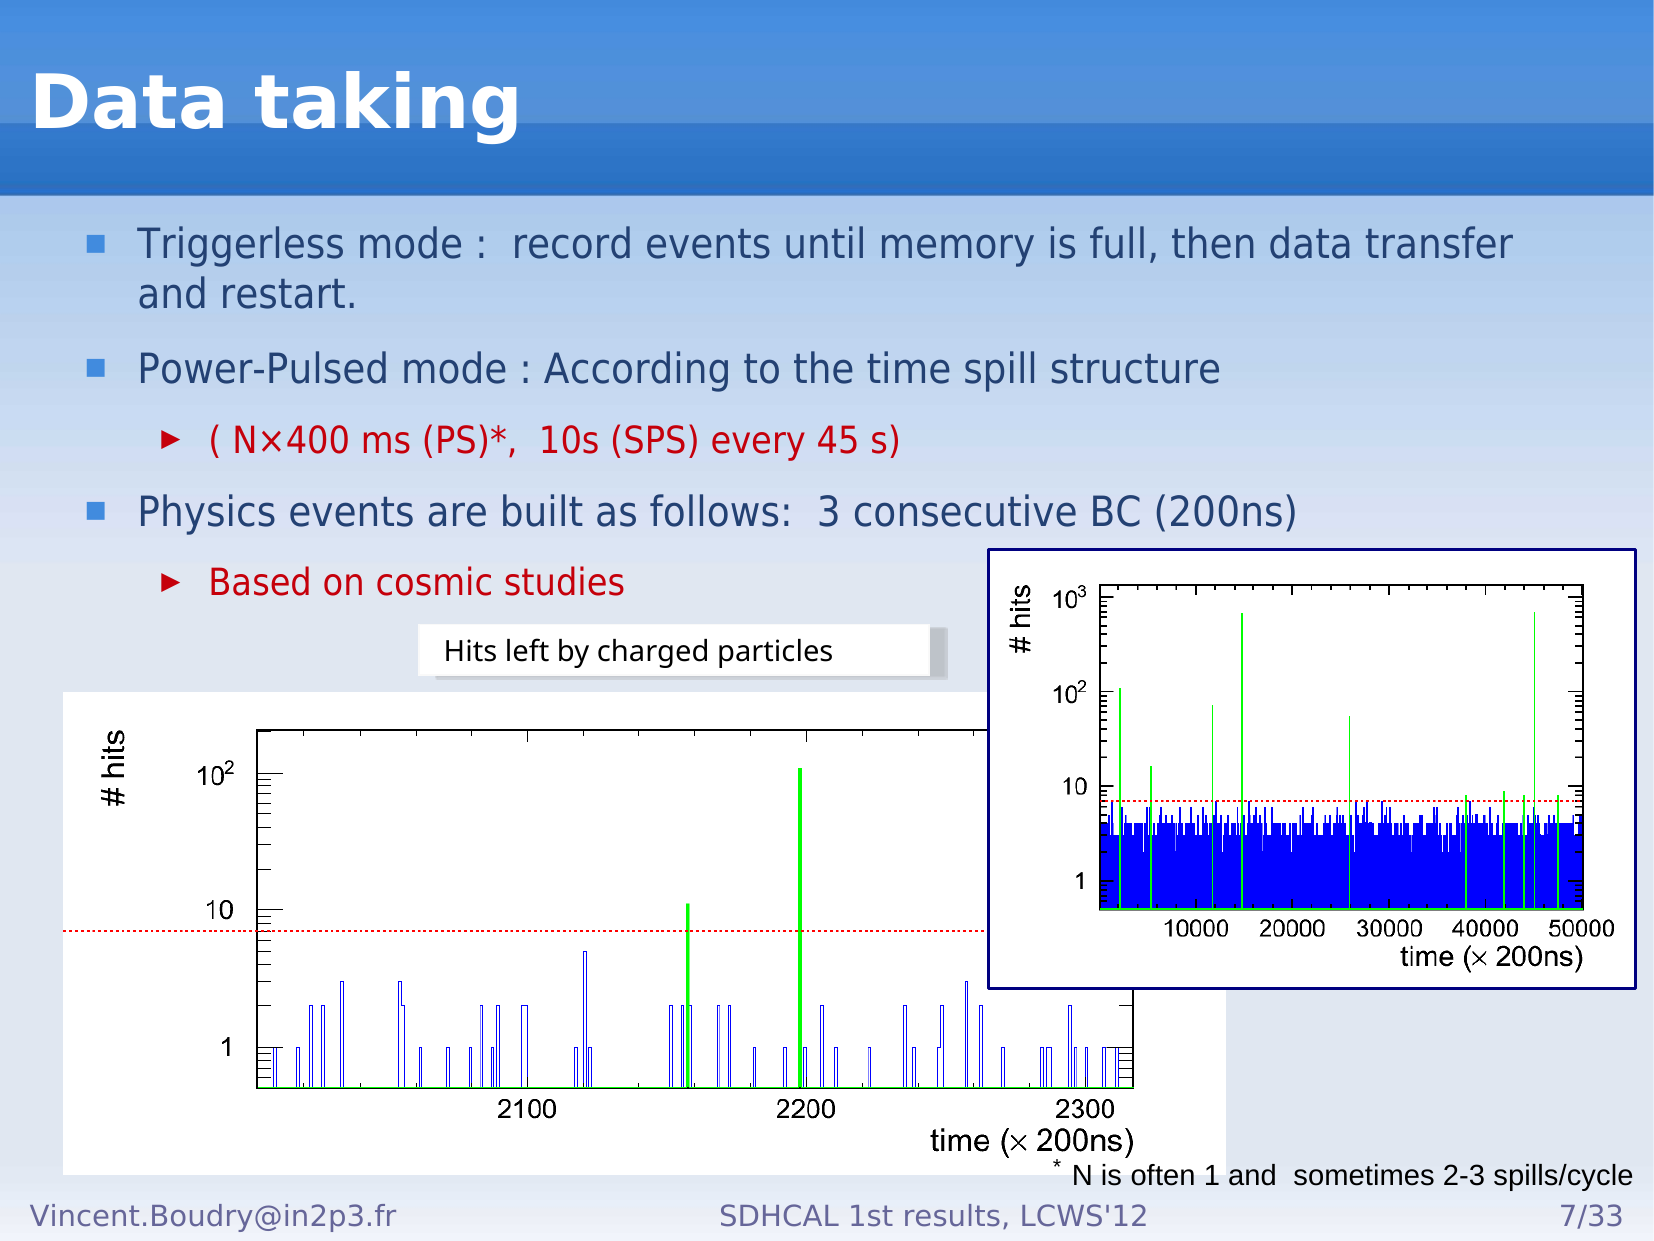

# Data taking
Triggerless mode : record events until memory is full, then data transfer and restart.
Power-Pulsed mode : According to the time spill structure
( N×400 ms (PS)*, 10s (SPS) every 45 s)
Physics events are built as follows: 3 consecutive BC (200ns)
Based on cosmic studies
Hits left by charged particles
* N is often 1 and sometimes 2-3 spills/cycle
Vincent.Boudry@in2p3.fr
SDHCAL 1st results, LCWS'12
7